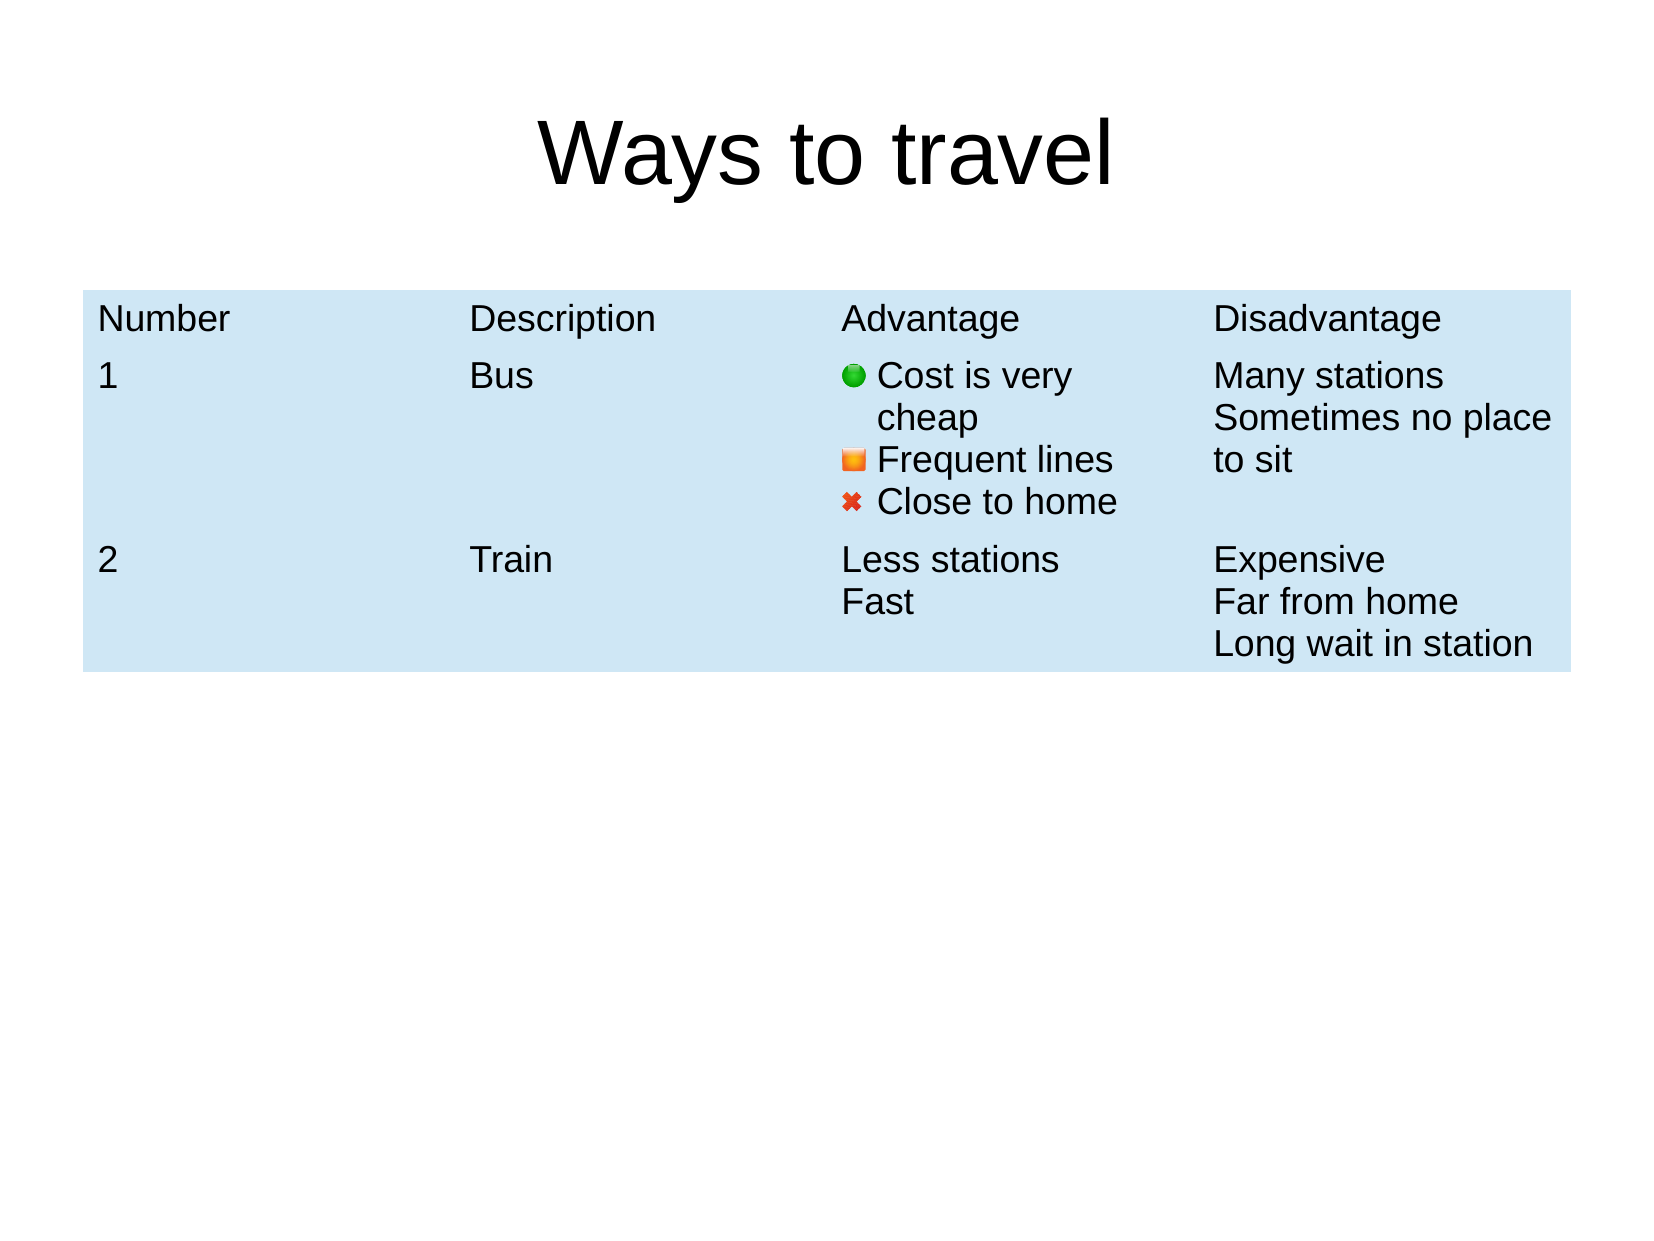

# Ways to travel
| Number | Description | Advantage | Disadvantage |
| --- | --- | --- | --- |
| 1 | Bus | Cost is very cheap Frequent lines Close to home | Many stations Sometimes no place to sit |
| 2 | Train | Less stations Fast | Expensive Far from home Long wait in station |